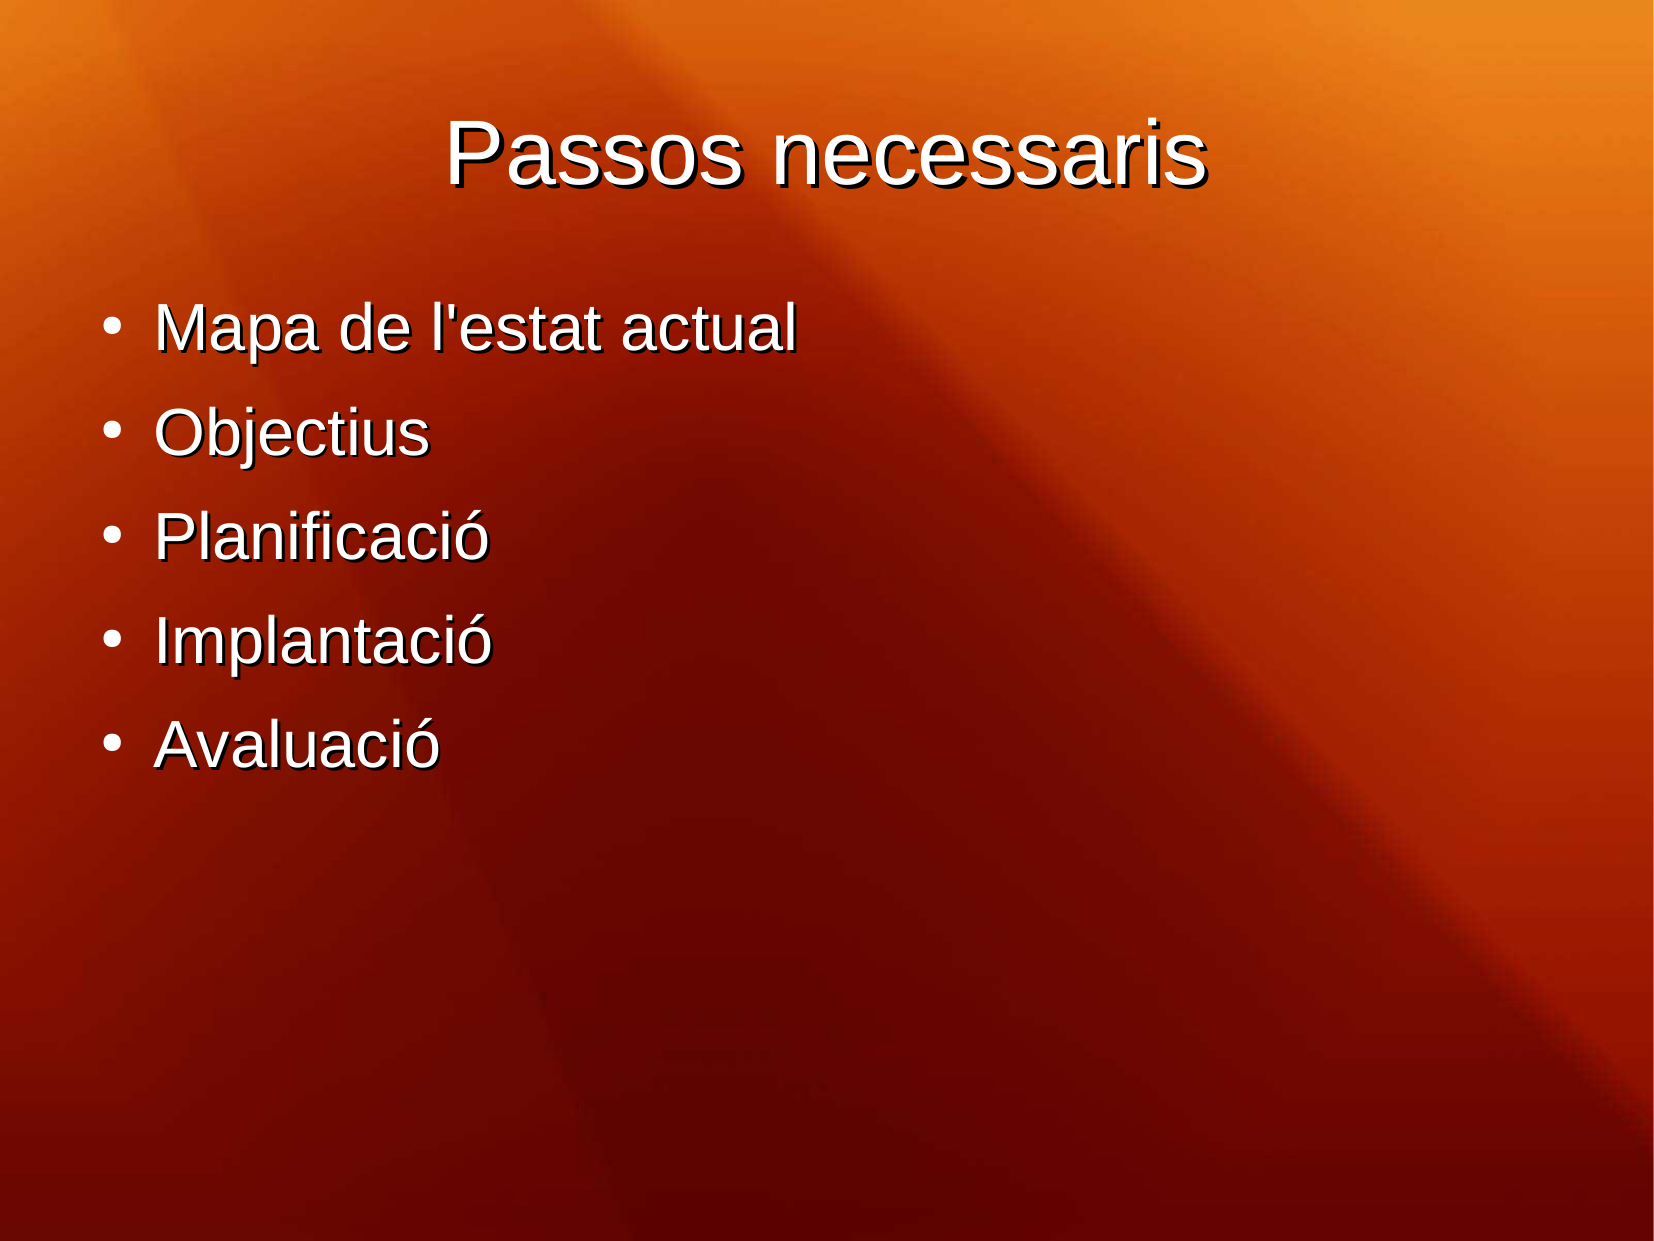

# Passos necessaris
Mapa de l'estat actual
Objectius
Planificació
Implantació
Avaluació